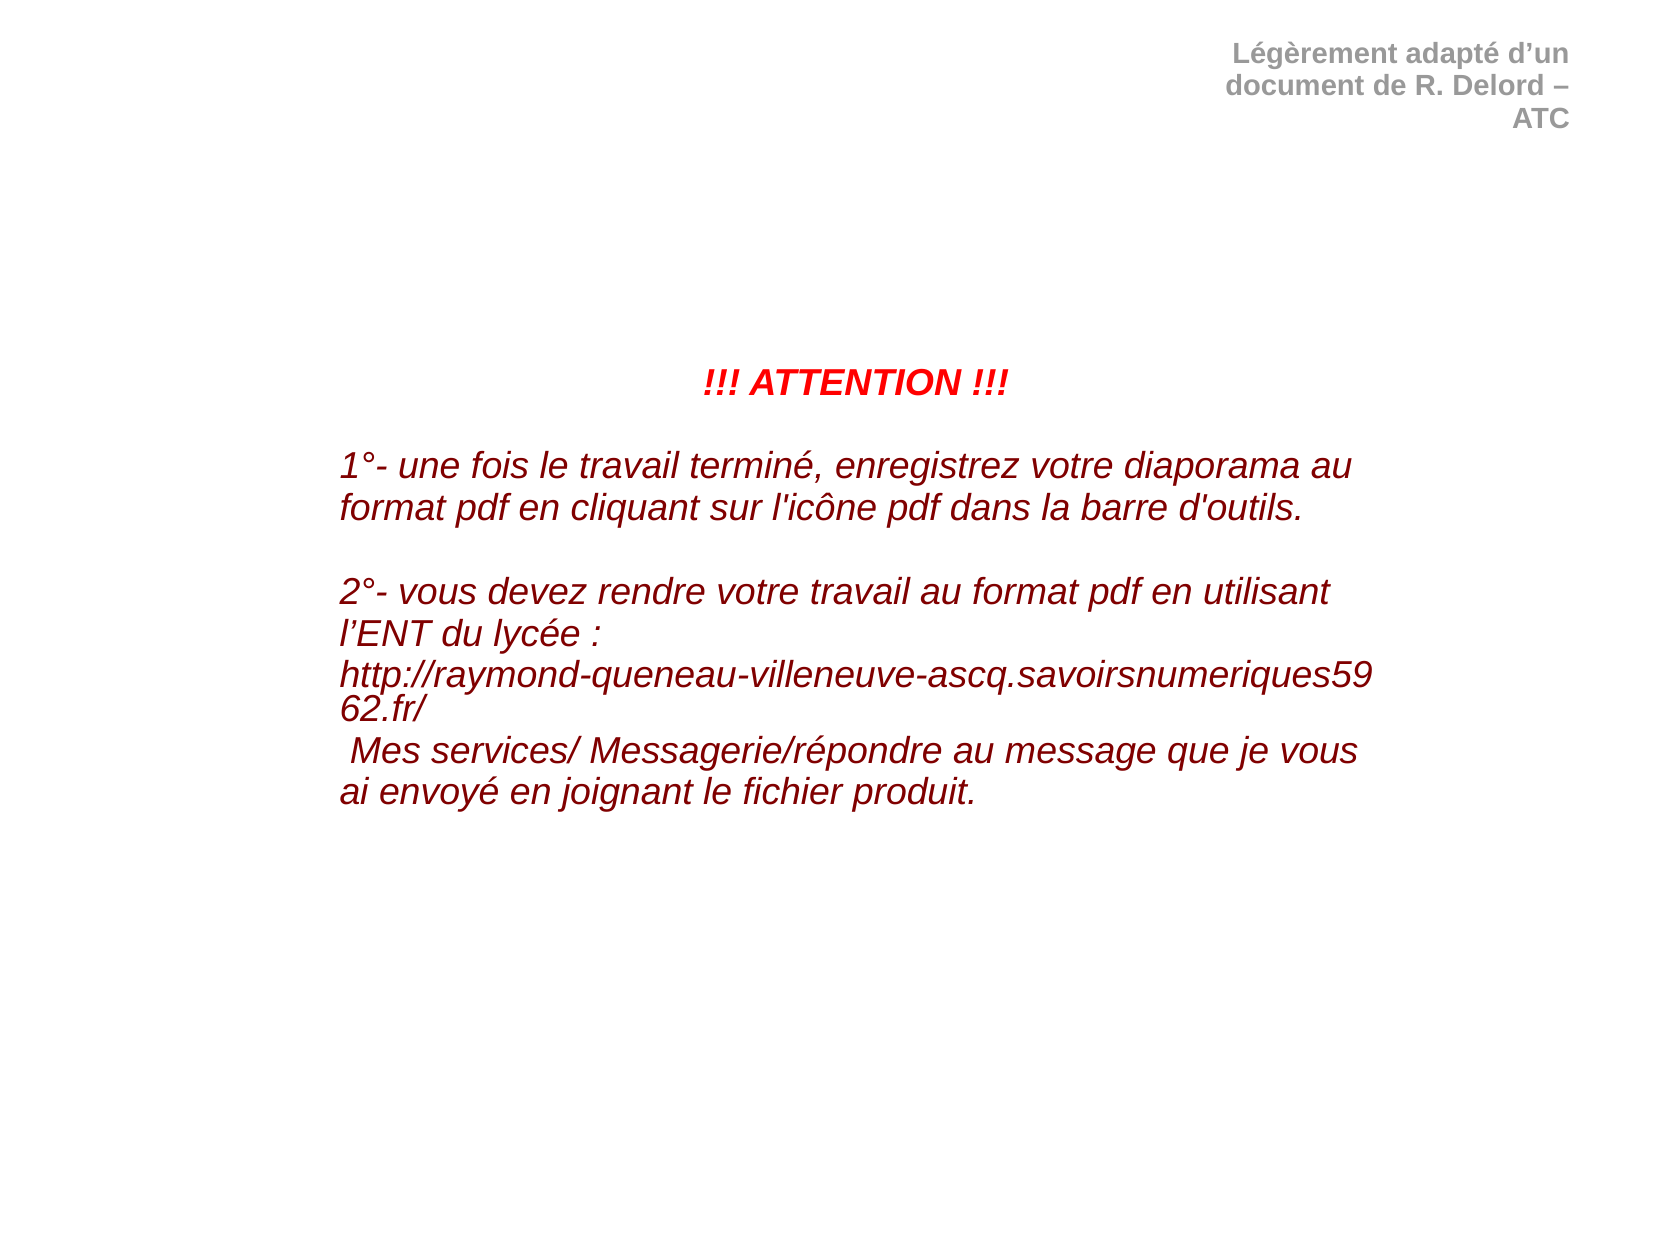

Légèrement adapté d’un document de R. Delord – ATC
!!! ATTENTION !!!
1°- une fois le travail terminé, enregistrez votre diaporama au format pdf en cliquant sur l'icône pdf dans la barre d'outils.
2°- vous devez rendre votre travail au format pdf en utilisant l’ENT du lycée : http://raymond-queneau-villeneuve-ascq.savoirsnumeriques5962.fr/ Mes services/ Messagerie/répondre au message que je vous ai envoyé en joignant le fichier produit.